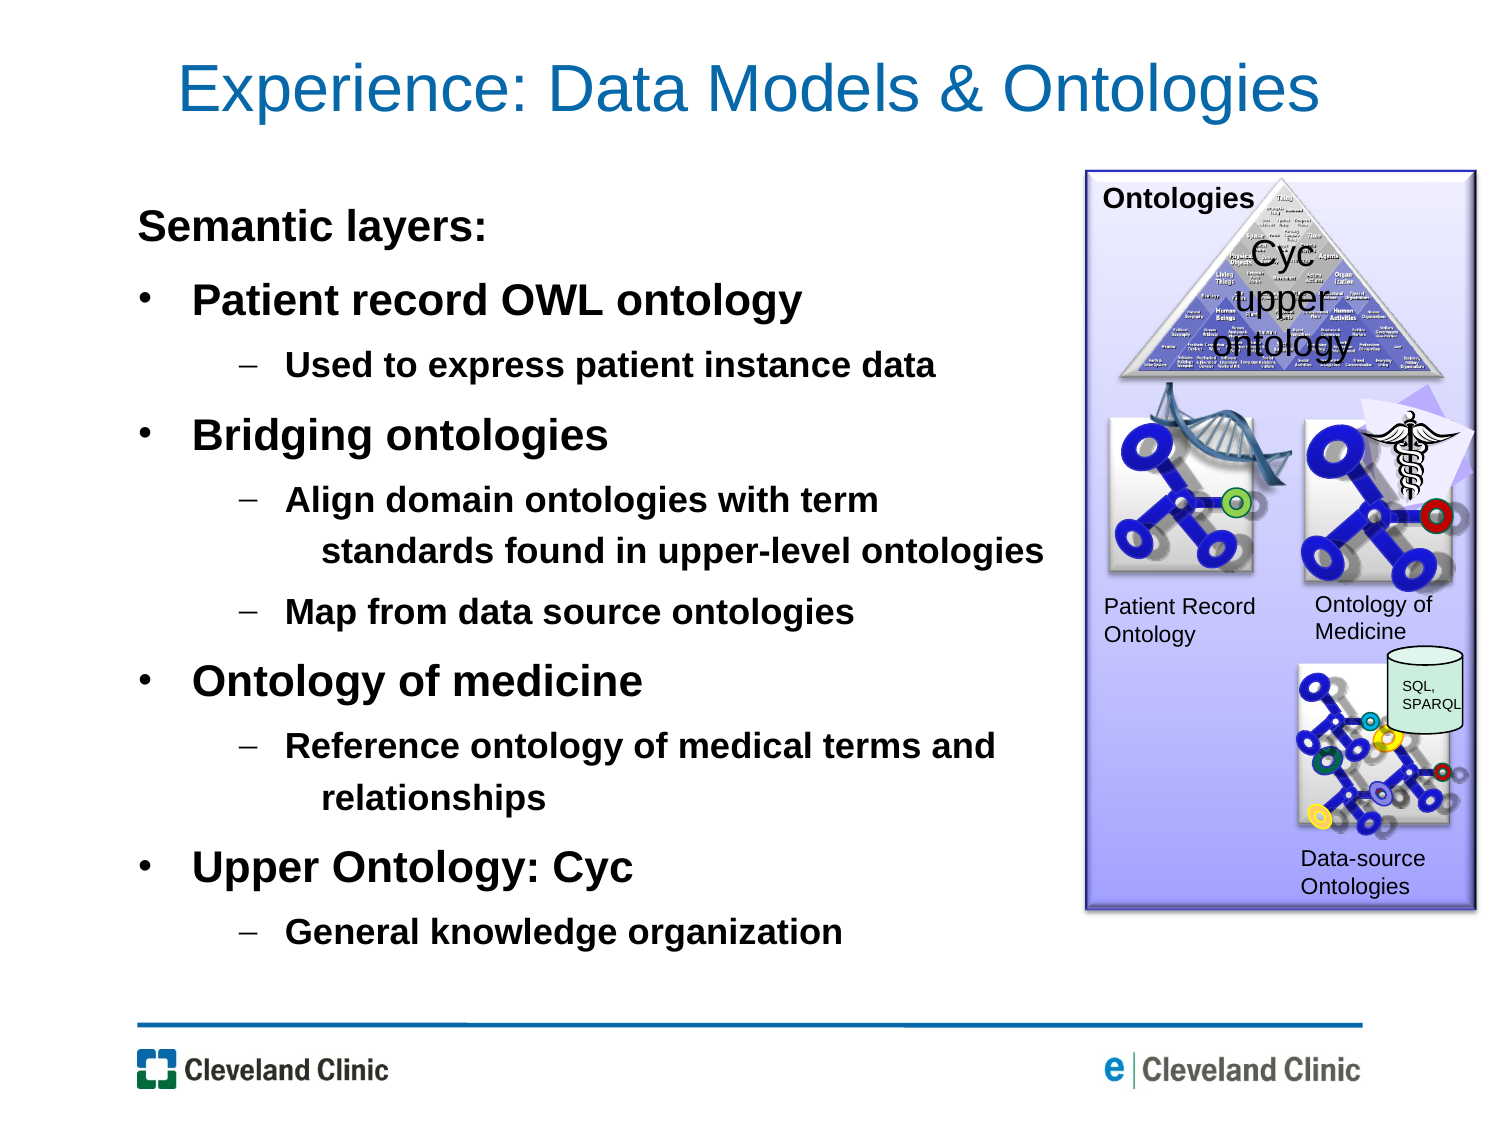

# Experience: Data Models & Ontologies
Ontologies
Cyc
upper
ontology
Patient Record
Ontology
Ontology of
Medicine
SQL,
SPARQL
Data-source
Ontologies
Semantic layers:
Patient record OWL ontology
Used to express patient instance data
Bridging ontologies
Align domain ontologies with term standards found in upper-level ontologies
Map from data source ontologies
Ontology of medicine
Reference ontology of medical terms and relationships
Upper Ontology: Cyc
General knowledge organization